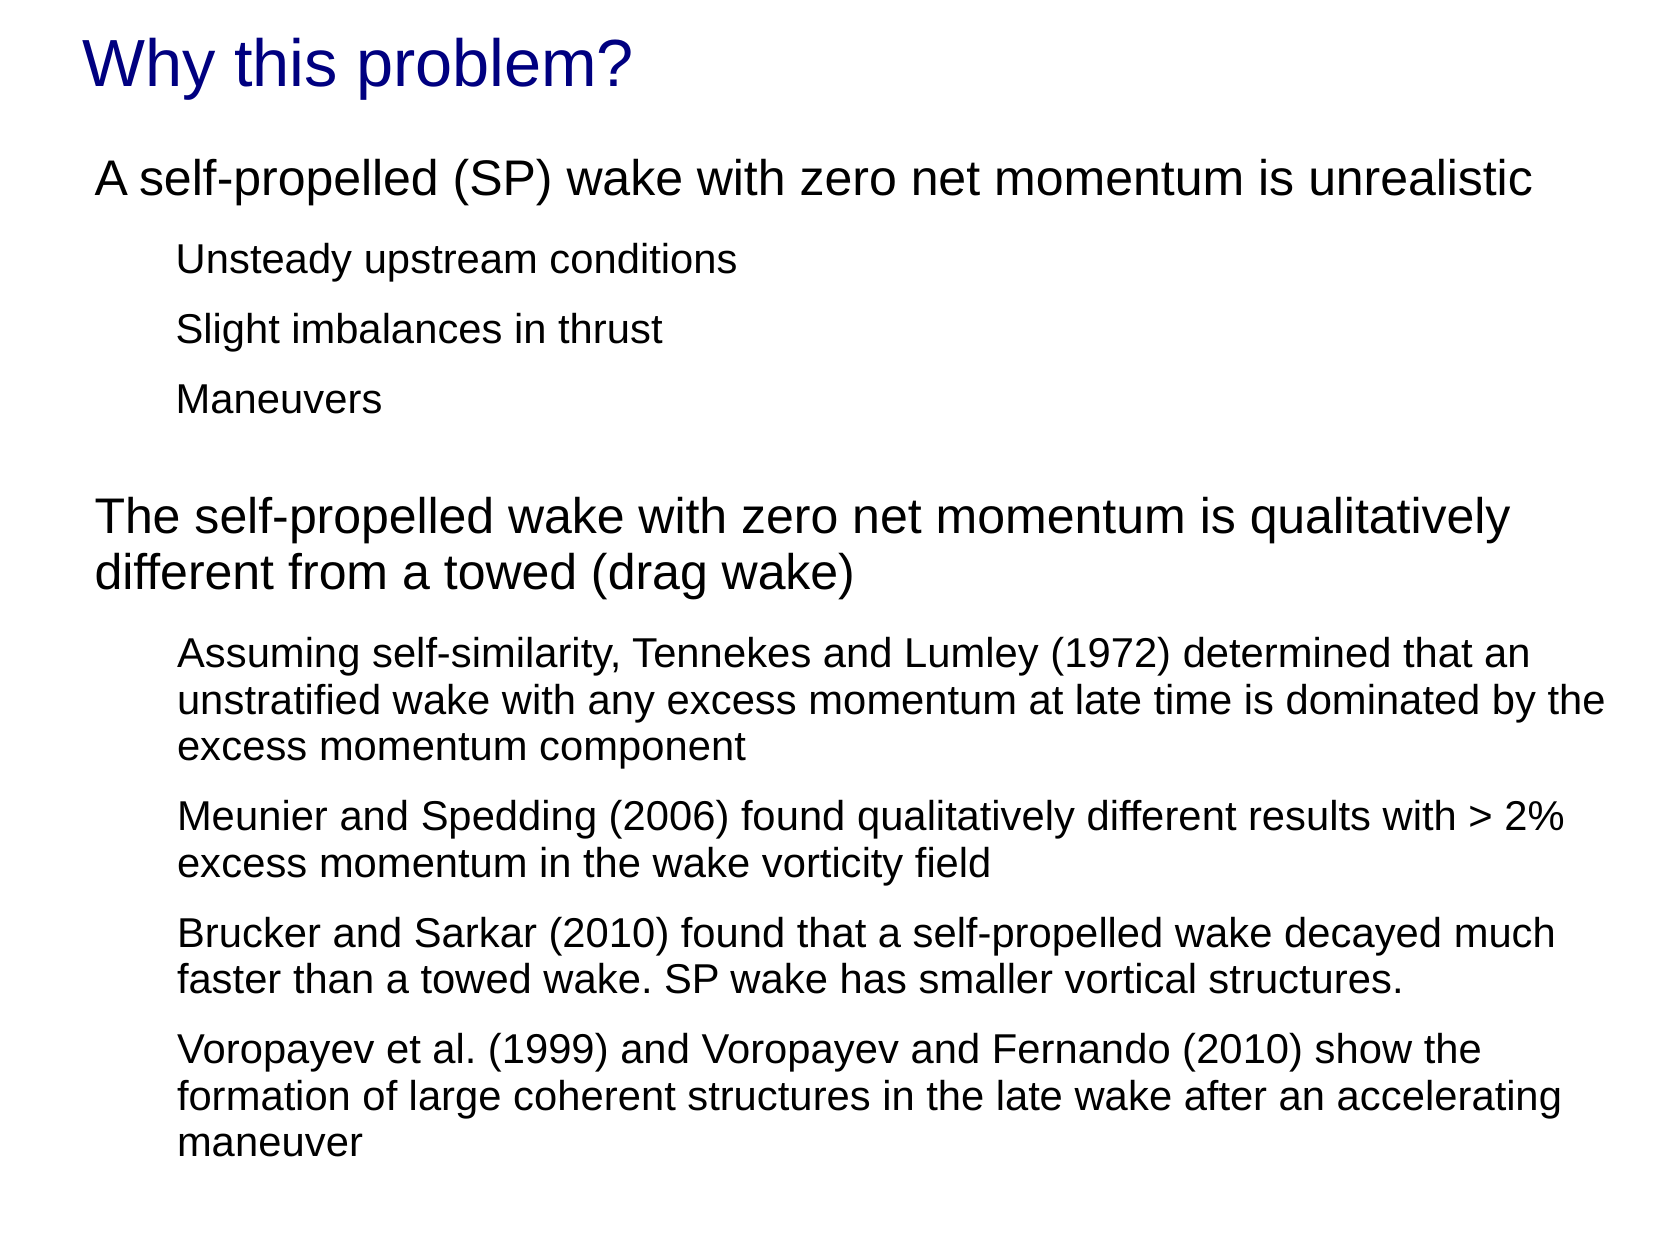

# Why this problem?
A self-propelled (SP) wake with zero net momentum is unrealistic
Unsteady upstream conditions
Slight imbalances in thrust
Maneuvers
The self-propelled wake with zero net momentum is qualitatively different from a towed (drag wake)
Assuming self-similarity, Tennekes and Lumley (1972) determined that an unstratified wake with any excess momentum at late time is dominated by the excess momentum component
Meunier and Spedding (2006) found qualitatively different results with > 2% excess momentum in the wake vorticity field
Brucker and Sarkar (2010) found that a self-propelled wake decayed much faster than a towed wake. SP wake has smaller vortical structures.
Voropayev et al. (1999) and Voropayev and Fernando (2010) show the formation of large coherent structures in the late wake after an accelerating maneuver
very different than unstratified wake